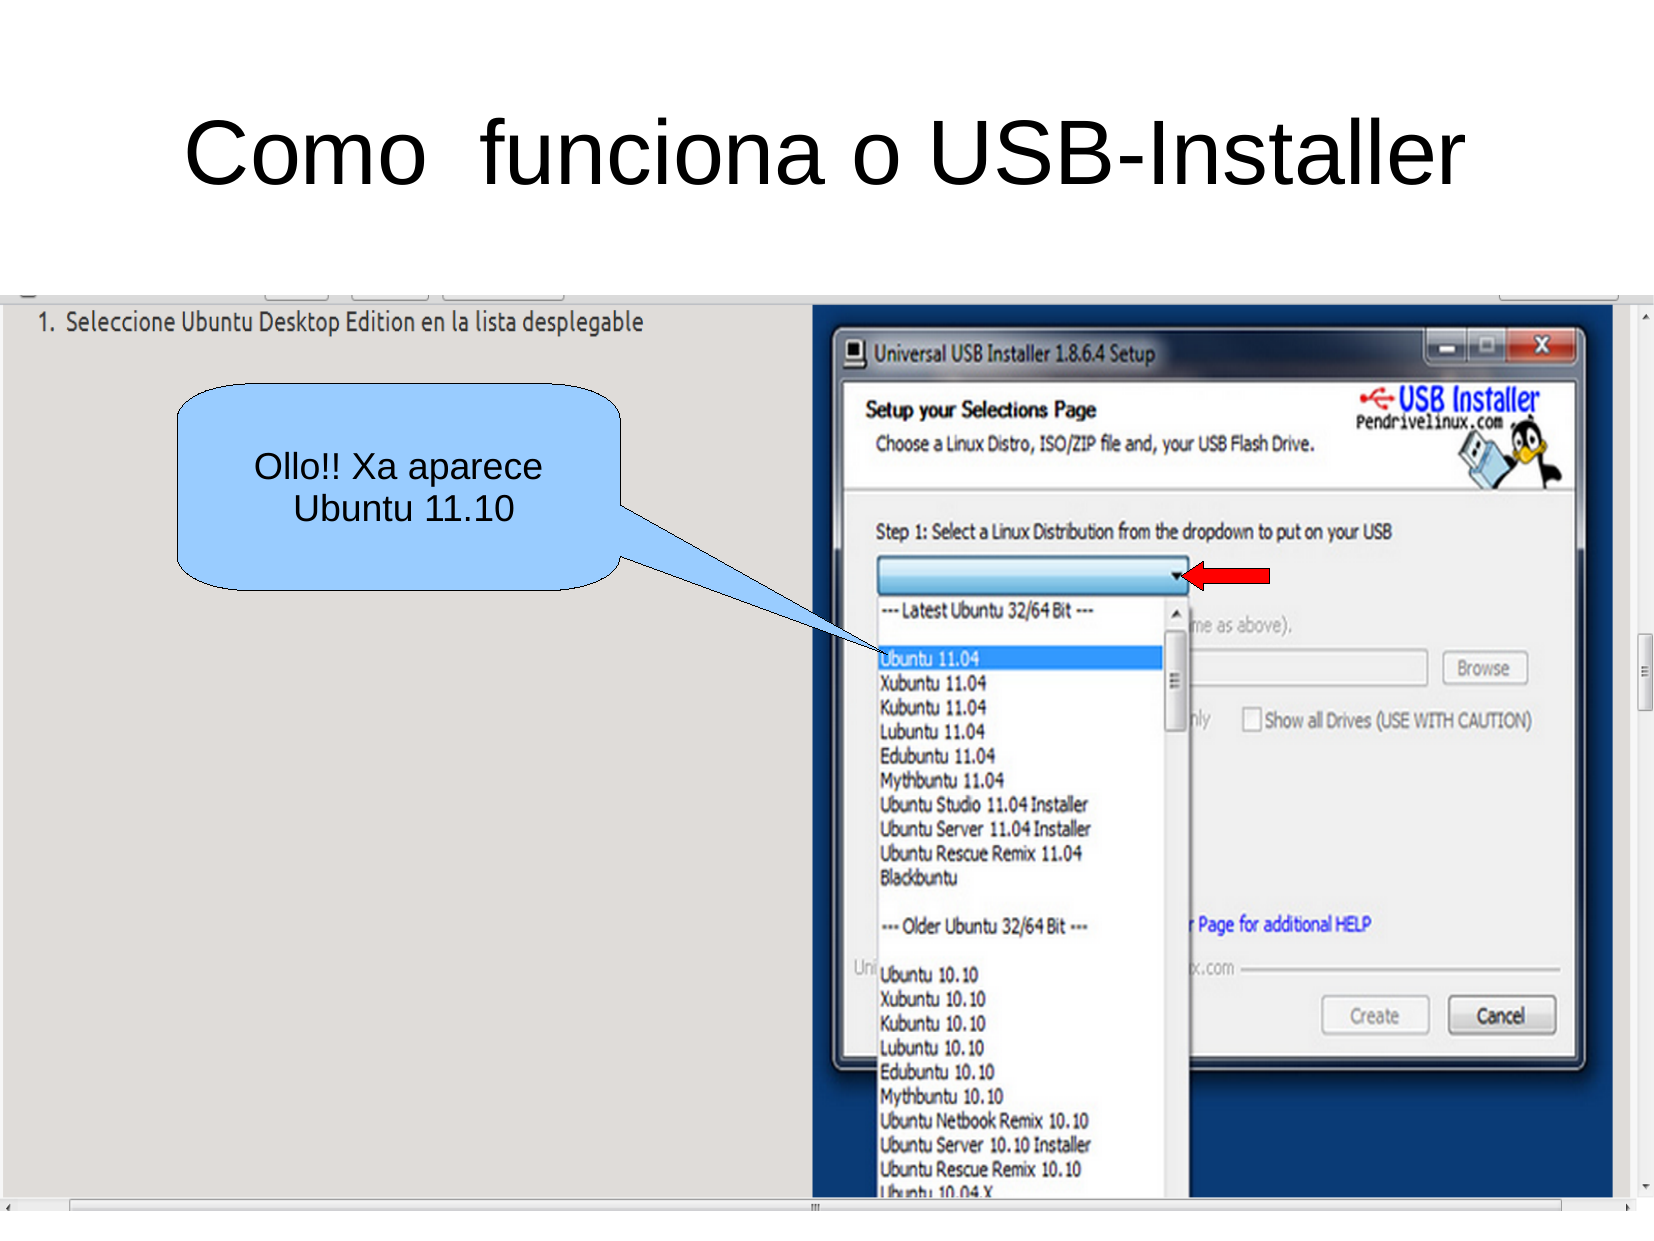

# Como funciona o USB-Installer
Ollo!! Xa aparece
 Ubuntu 11.10